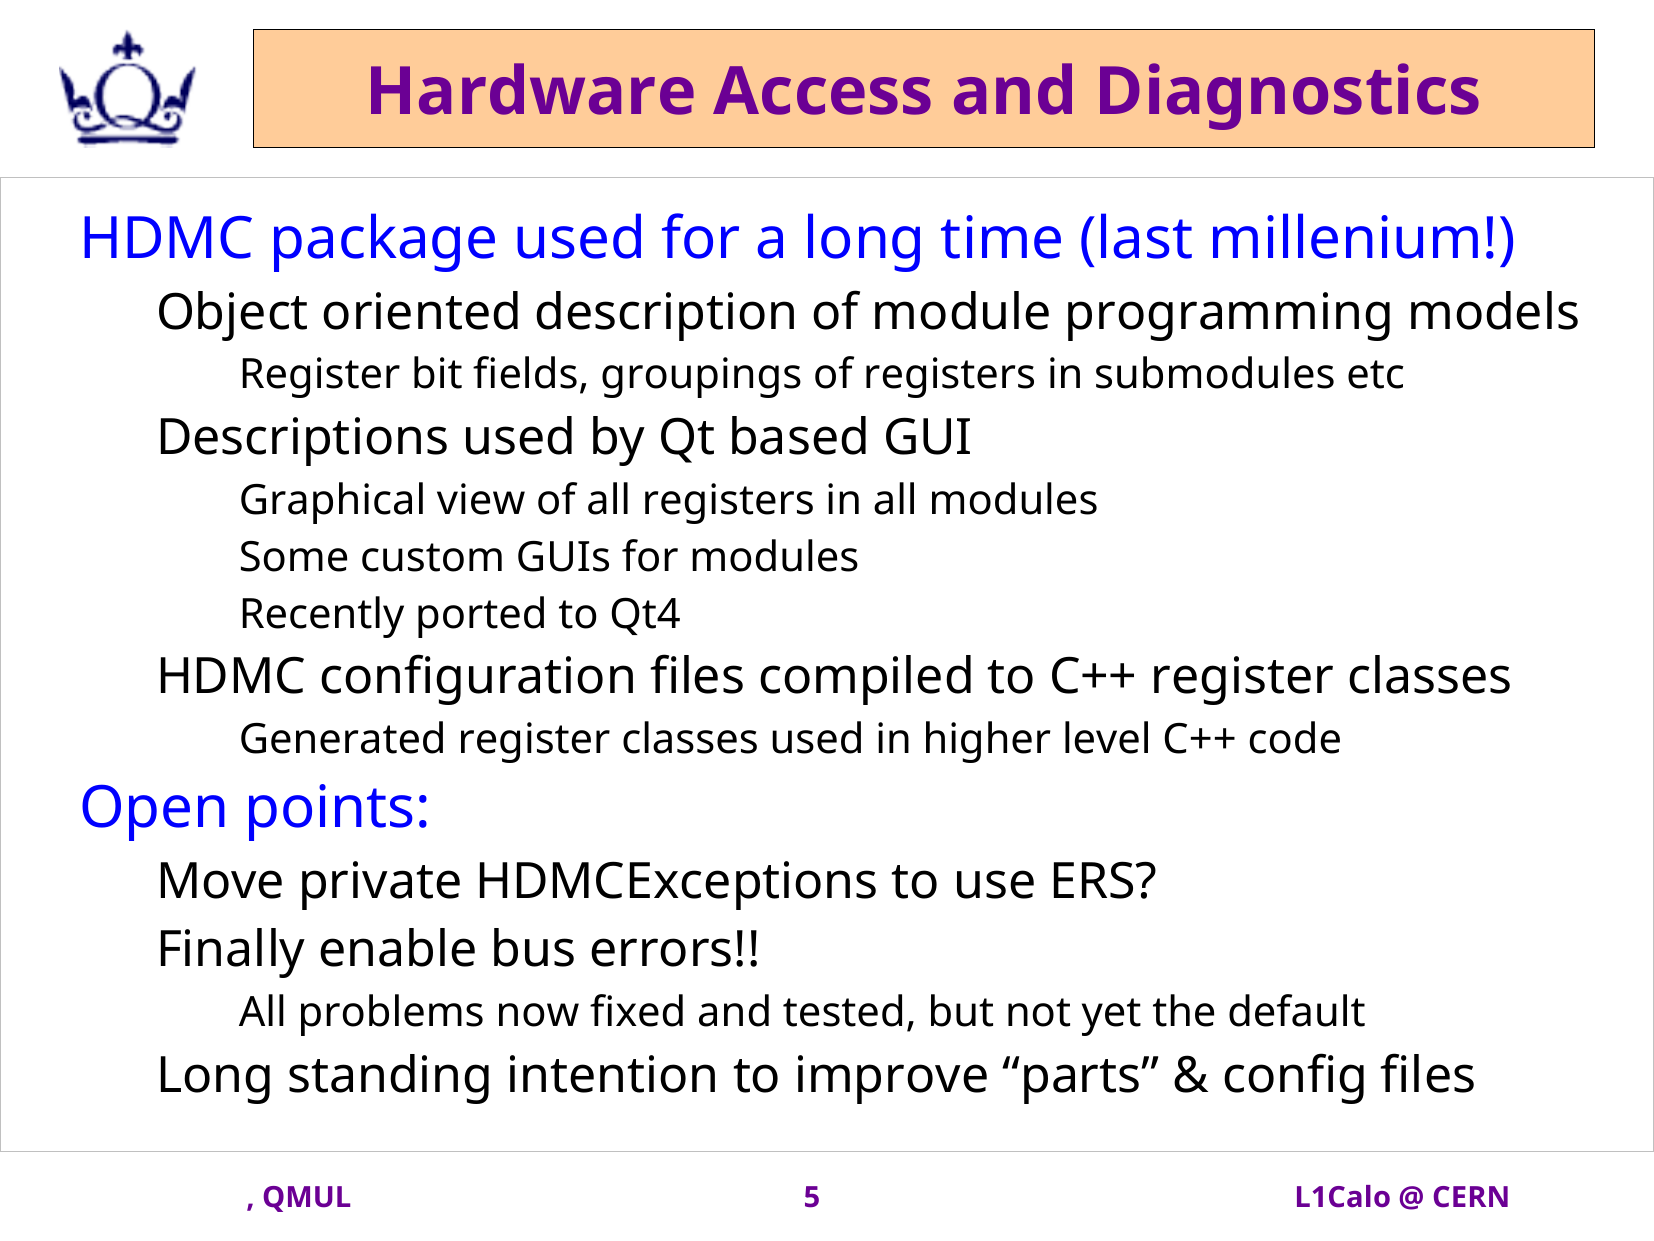

# Hardware Access and Diagnostics
HDMC package used for a long time (last millenium!)
Object oriented description of module programming models
Register bit fields, groupings of registers in submodules etc
Descriptions used by Qt based GUI
Graphical view of all registers in all modules
Some custom GUIs for modules
Recently ported to Qt4
HDMC configuration files compiled to C++ register classes
Generated register classes used in higher level C++ code
Open points:
Move private HDMCExceptions to use ERS?
Finally enable bus errors!!
All problems now fixed and tested, but not yet the default
Long standing intention to improve “parts” & config files